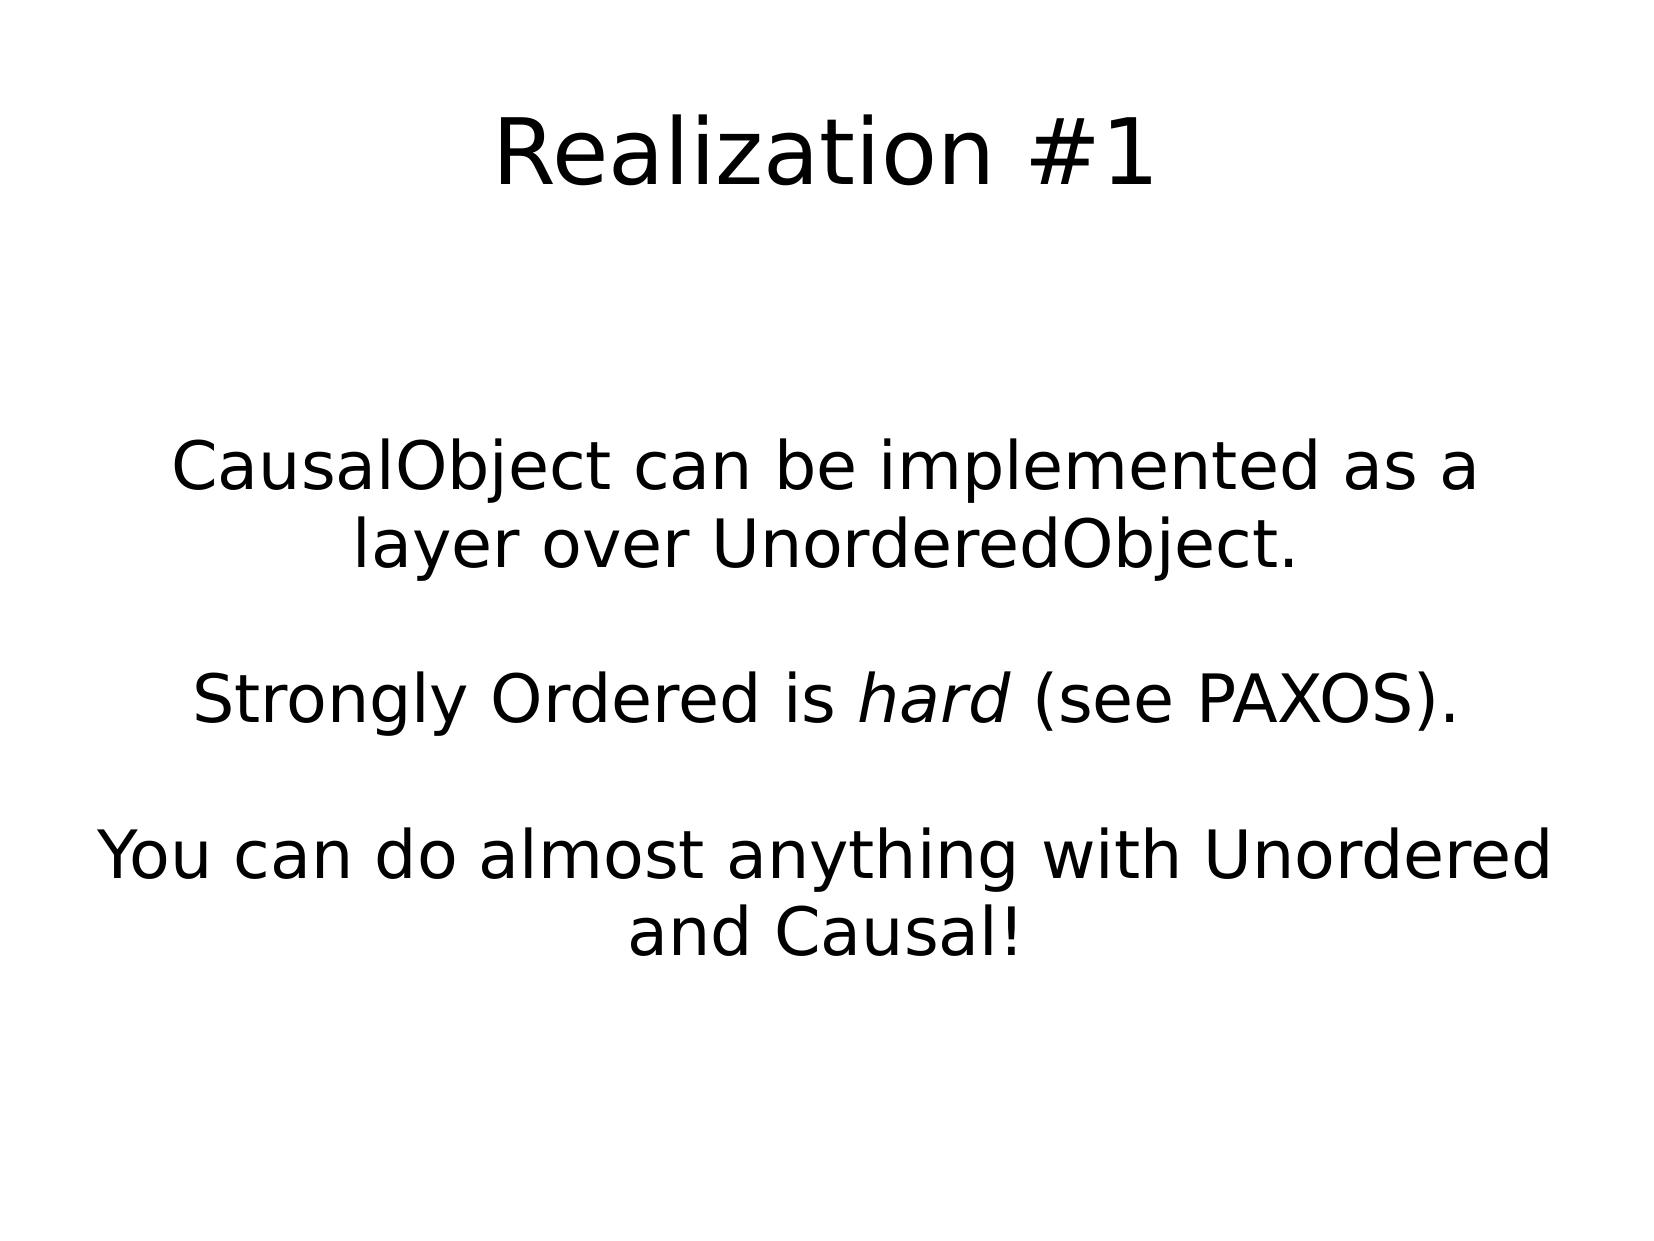

# Realization #1
CausalObject can be implemented as a layer over UnorderedObject.
Strongly Ordered is hard (see PAXOS).
You can do almost anything with Unordered and Causal!